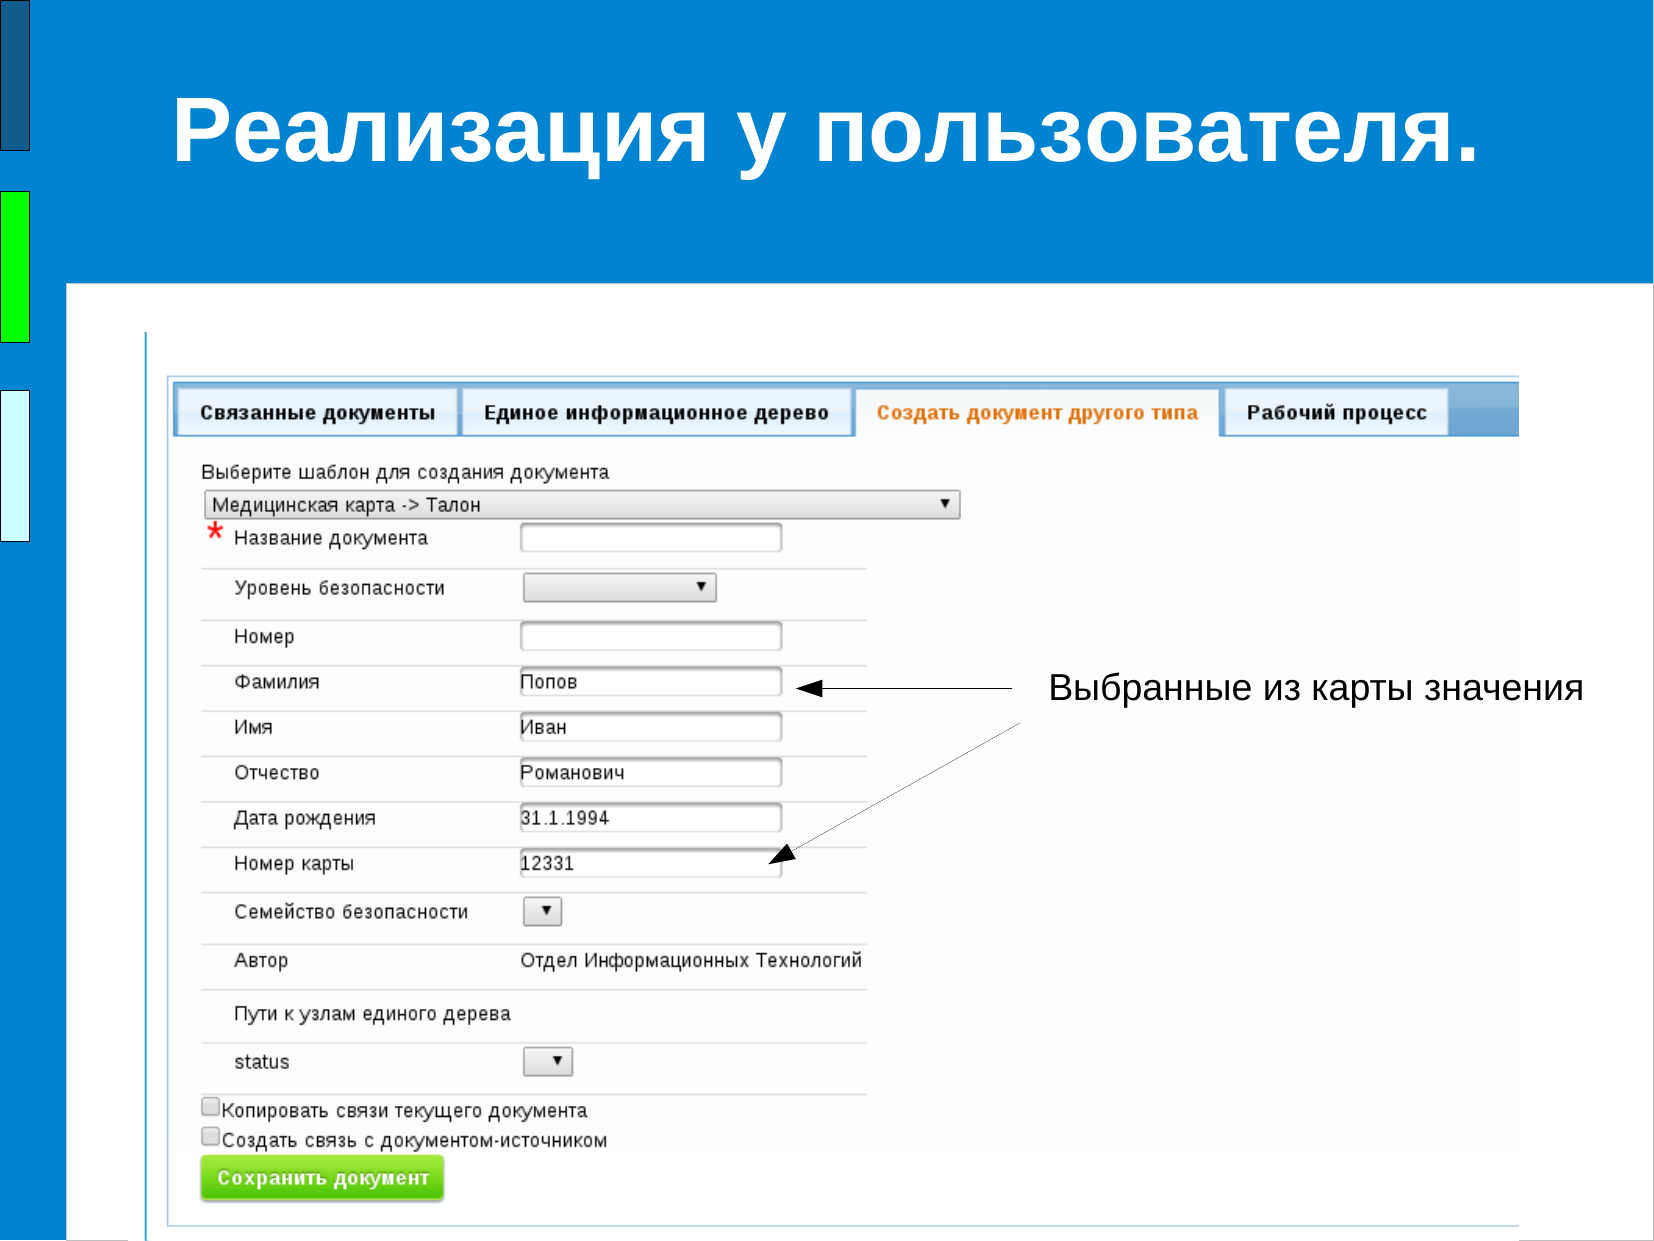

# Реализация у пользователя.
Выбранные из карты значения
ООО "Альфа-Интегрум", 2013г.